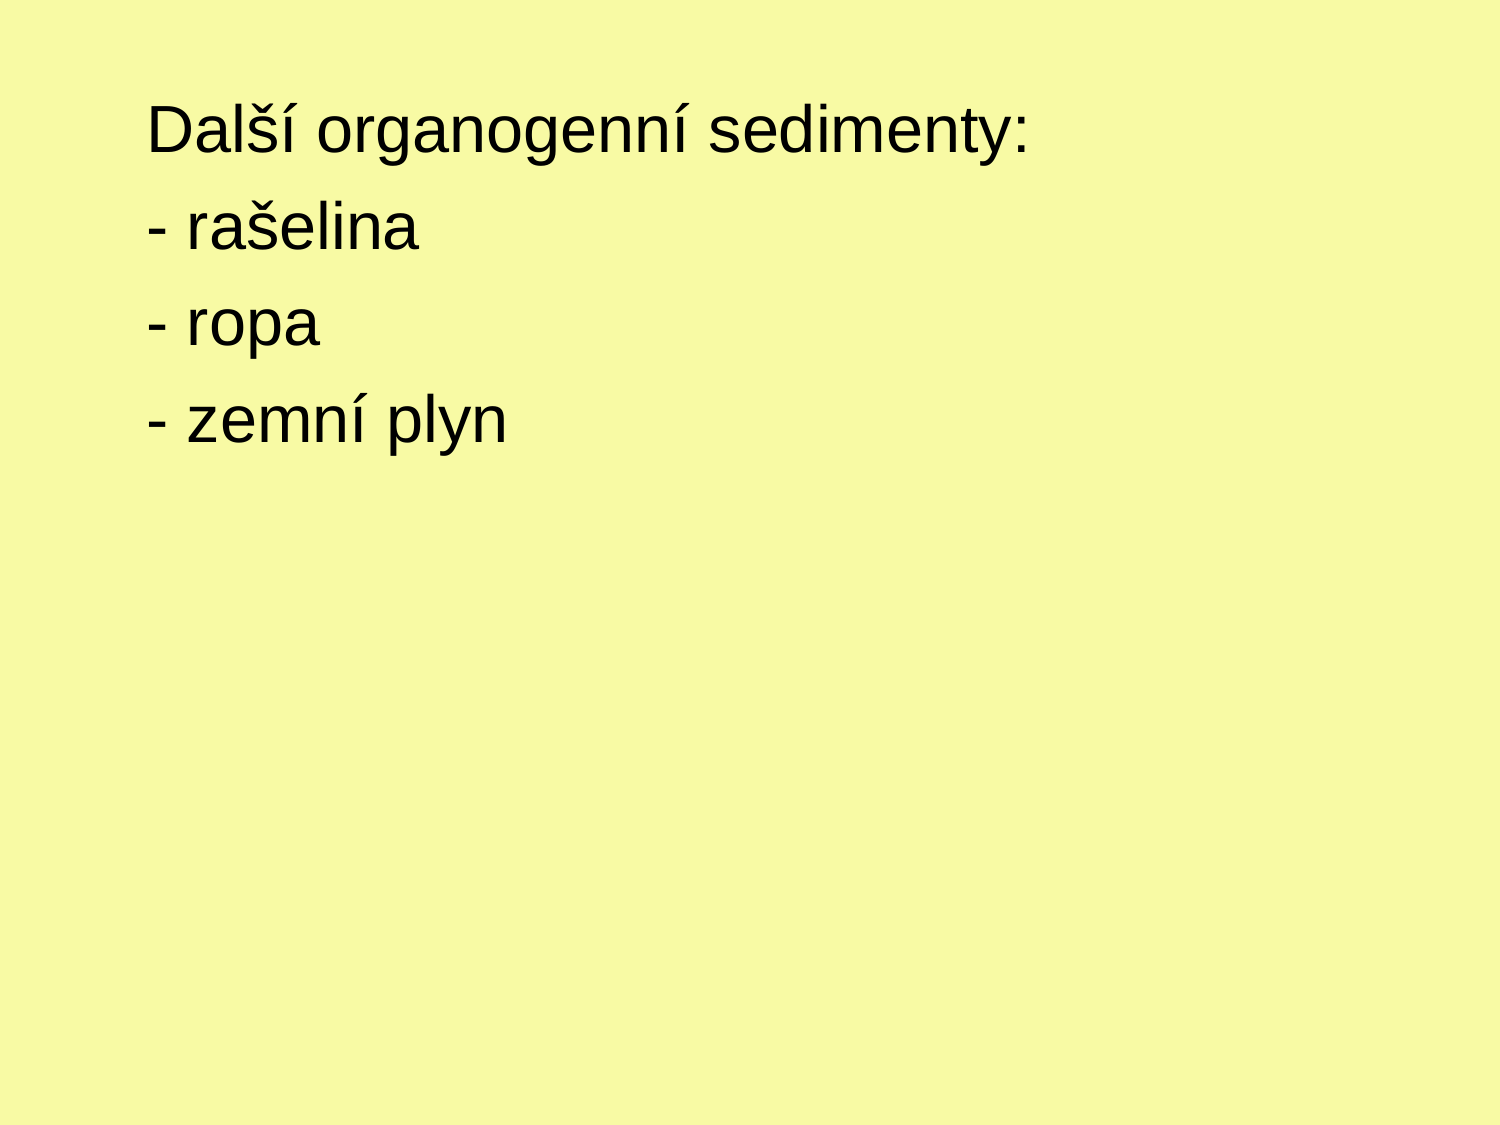

#
Další organogenní sedimenty:
- rašelina
- ropa
- zemní plyn